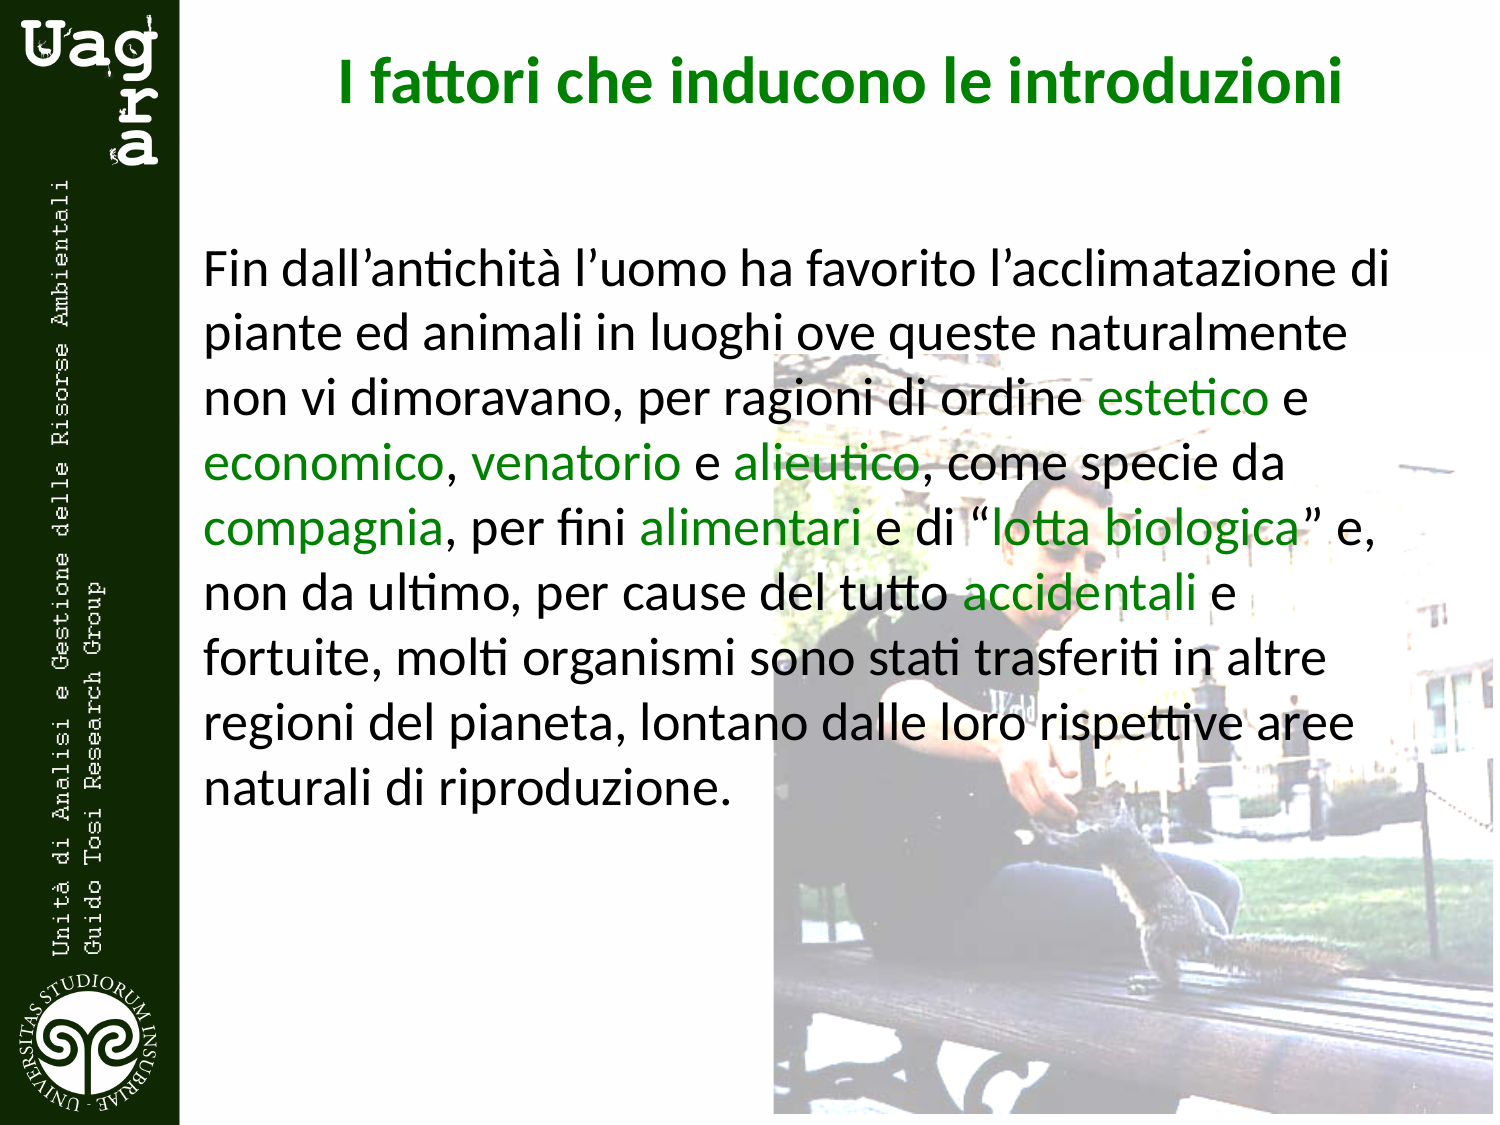

I fattori che inducono le introduzioni
Fin dall’antichità l’uomo ha favorito l’acclimatazione di
piante ed animali in luoghi ove queste naturalmente
non vi dimoravano, per ragioni di ordine estetico e
economico, venatorio e alieutico, come specie da
compagnia, per fini alimentari e di “lotta biologica” e,
non da ultimo, per cause del tutto accidentali e
fortuite, molti organismi sono stati trasferiti in altre
regioni del pianeta, lontano dalle loro rispettive aree
naturali di riproduzione.